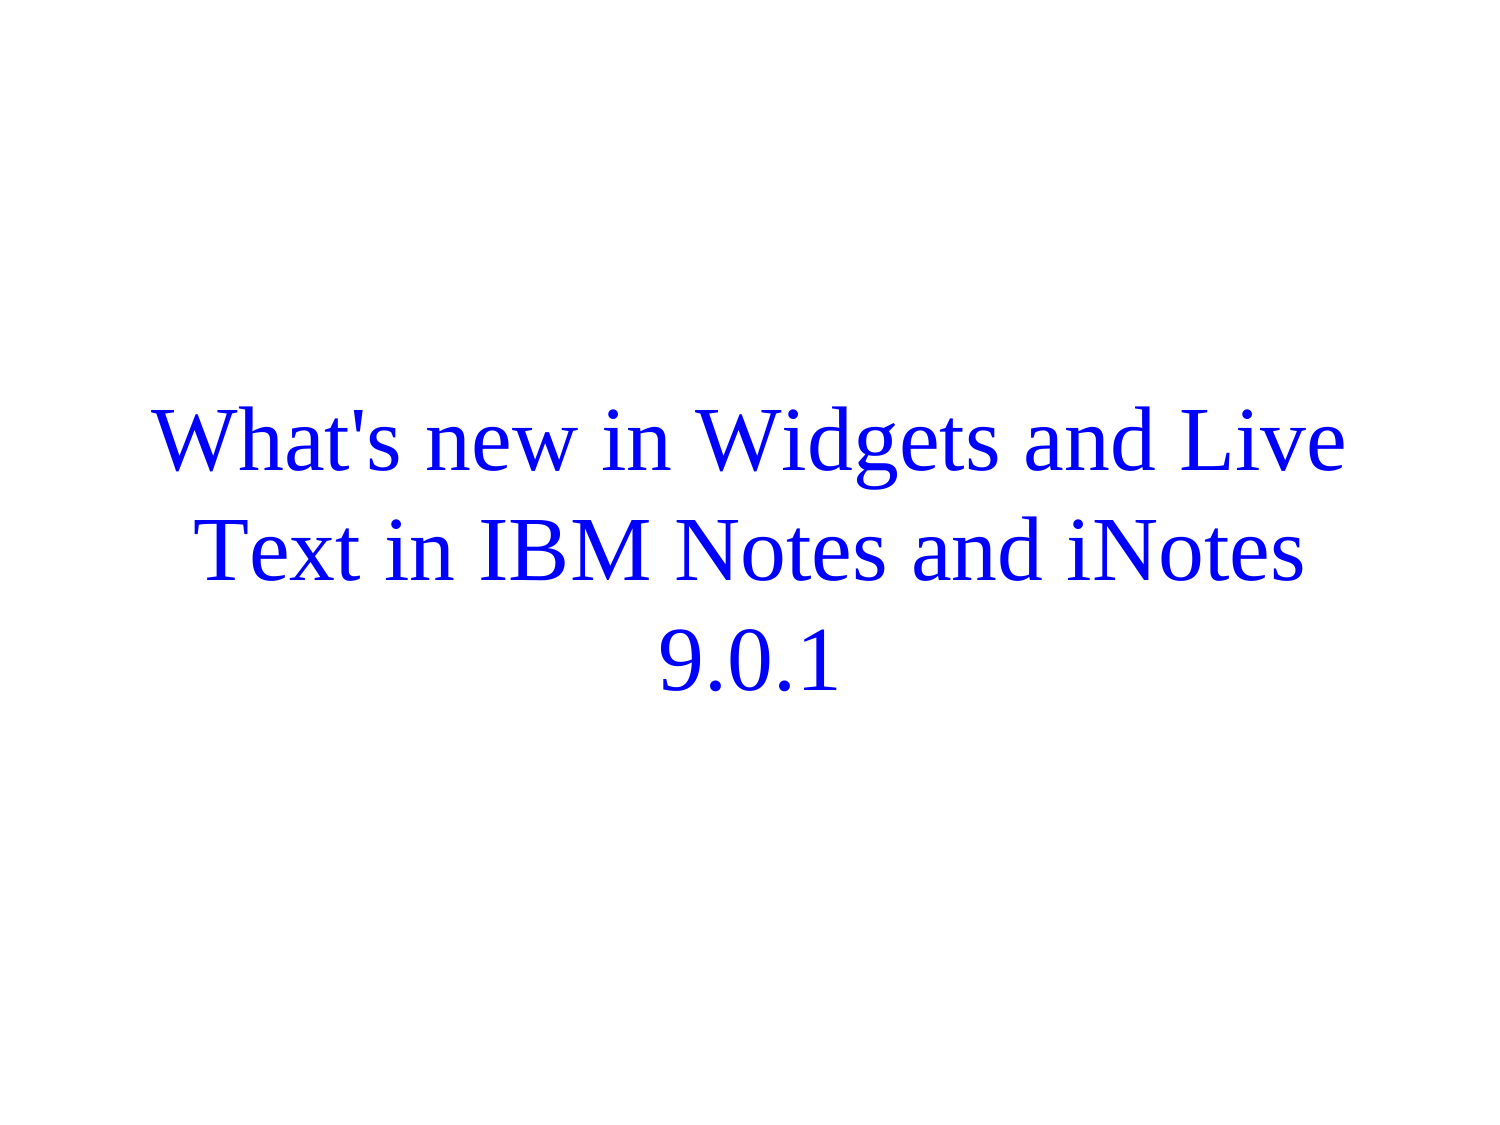

# What's new in Widgets and Live Text in IBM Notes and iNotes 9.0.1